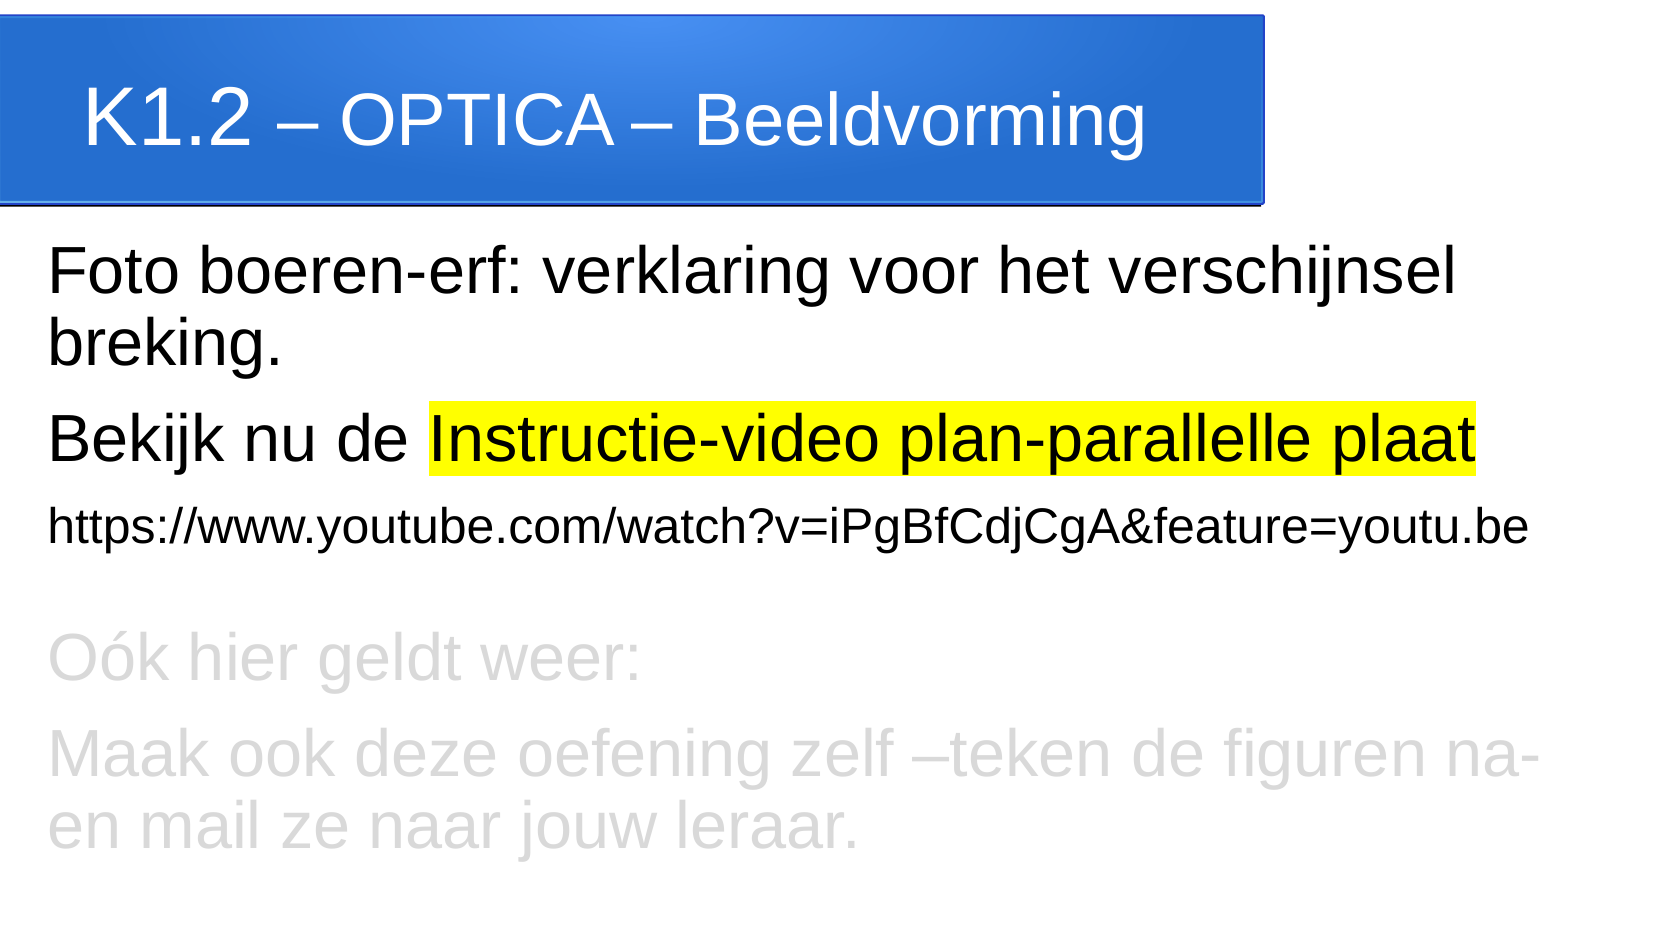

# K1.2 – OPTICA – Beeldvorming
Foto boeren-erf: verklaring voor het verschijnsel breking.
Bekijk nu de Instructie-video plan-parallelle plaat
https://www.youtube.com/watch?v=iPgBfCdjCgA&feature=youtu.be
Oók hier geldt weer:
Maak ook deze oefening zelf –teken de figuren na- en mail ze naar jouw leraar.